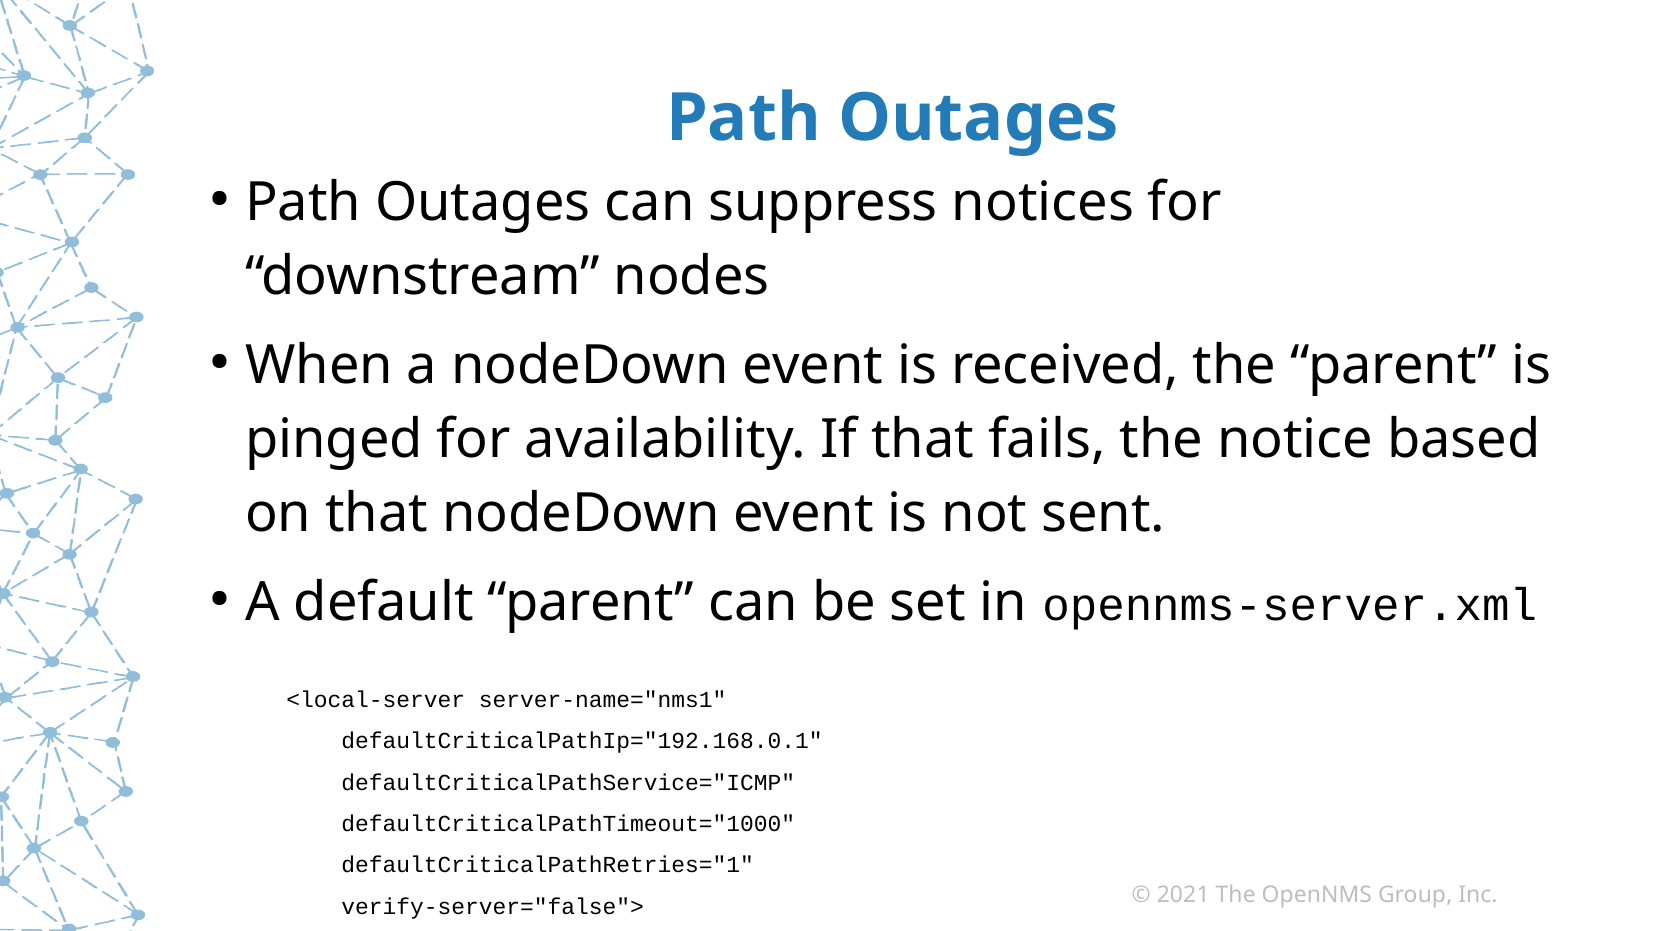

# Path Outages
Path Outages can suppress notices for “downstream” nodes
When a nodeDown event is received, the “parent” is pinged for availability. If that fails, the notice based on that nodeDown event is not sent.
A default “parent” can be set in opennms-server.xml
 <local-server server-name="nms1"
 defaultCriticalPathIp="192.168.0.1"
 defaultCriticalPathService="ICMP"
 defaultCriticalPathTimeout="1000"
 defaultCriticalPathRetries="1"
 verify-server="false">
 </local-server>